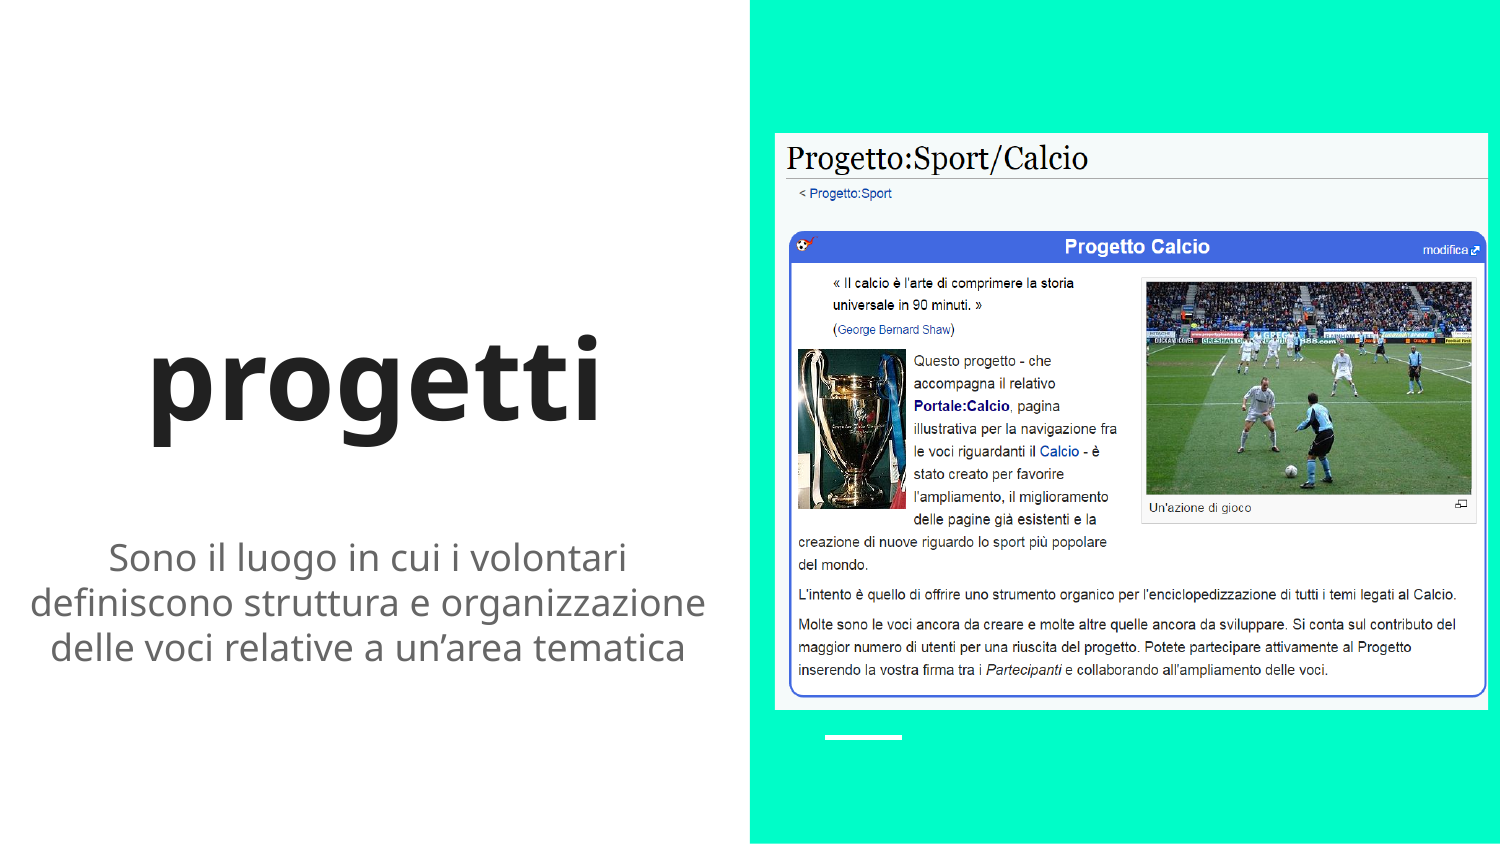

# progetti
Sono il luogo in cui i volontari definiscono struttura e organizzazione delle voci relative a un’area tematica